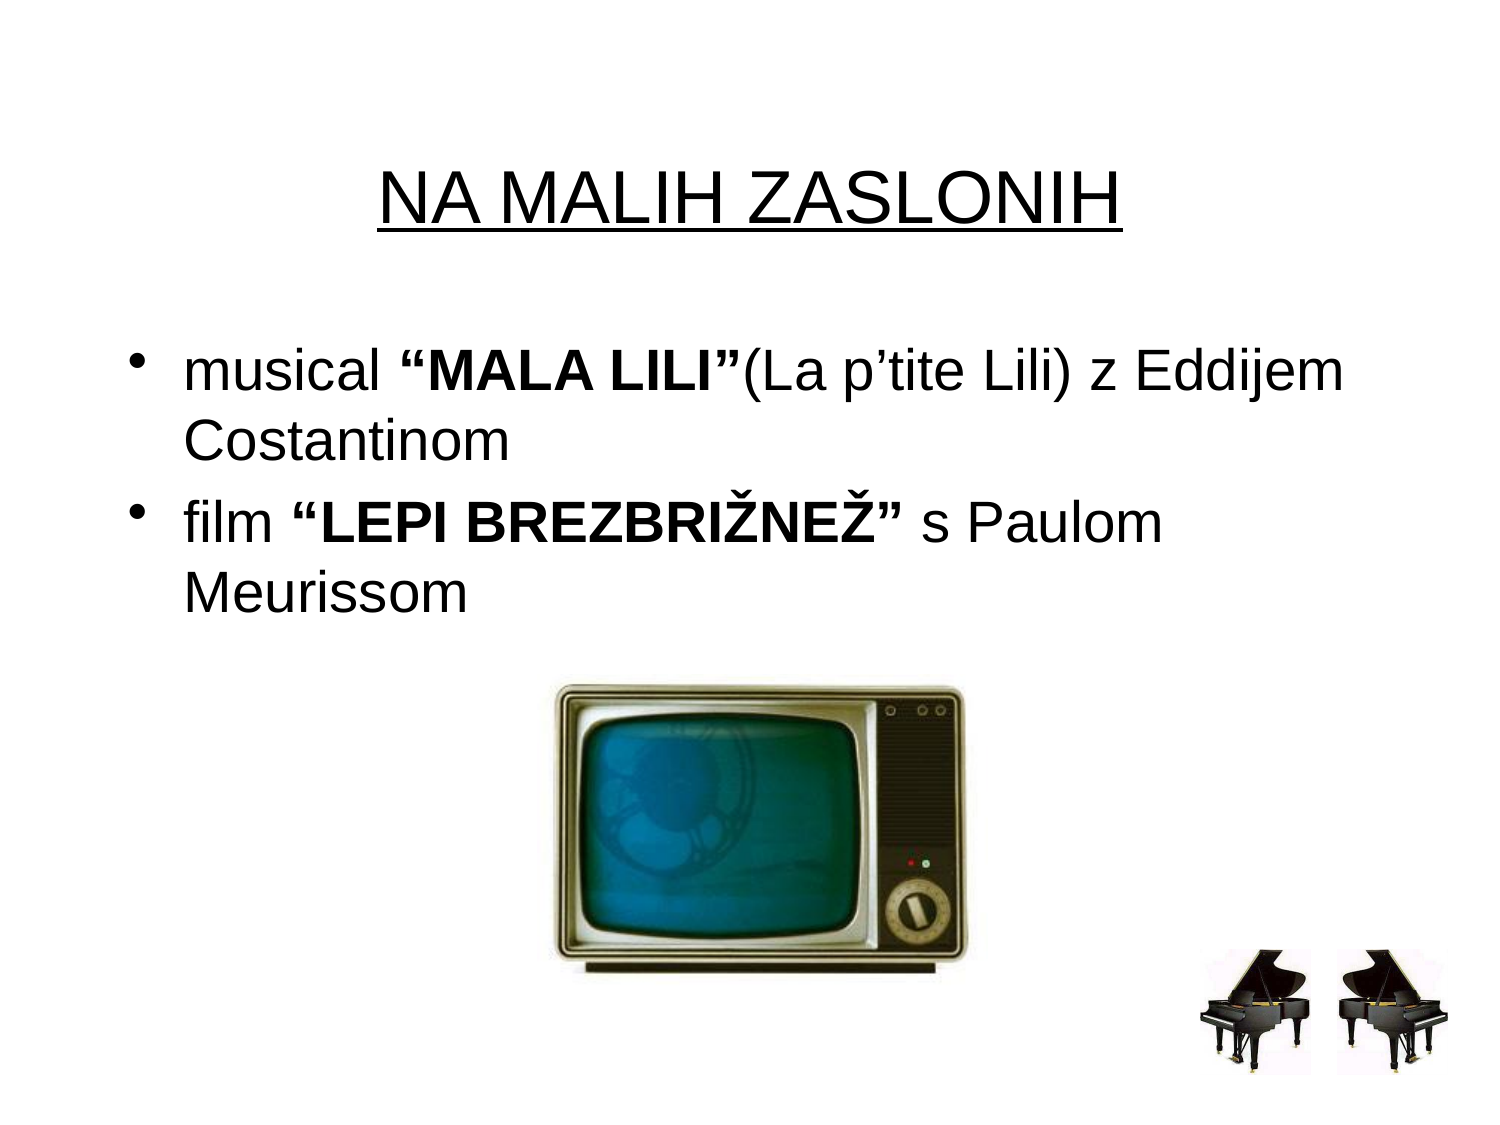

# NA MALIH ZASLONIH
musical “MALA LILI”(La p’tite Lili) z Eddijem Costantinom
film “LEPI BREZBRIŽNEŽ” s Paulom Meurissom